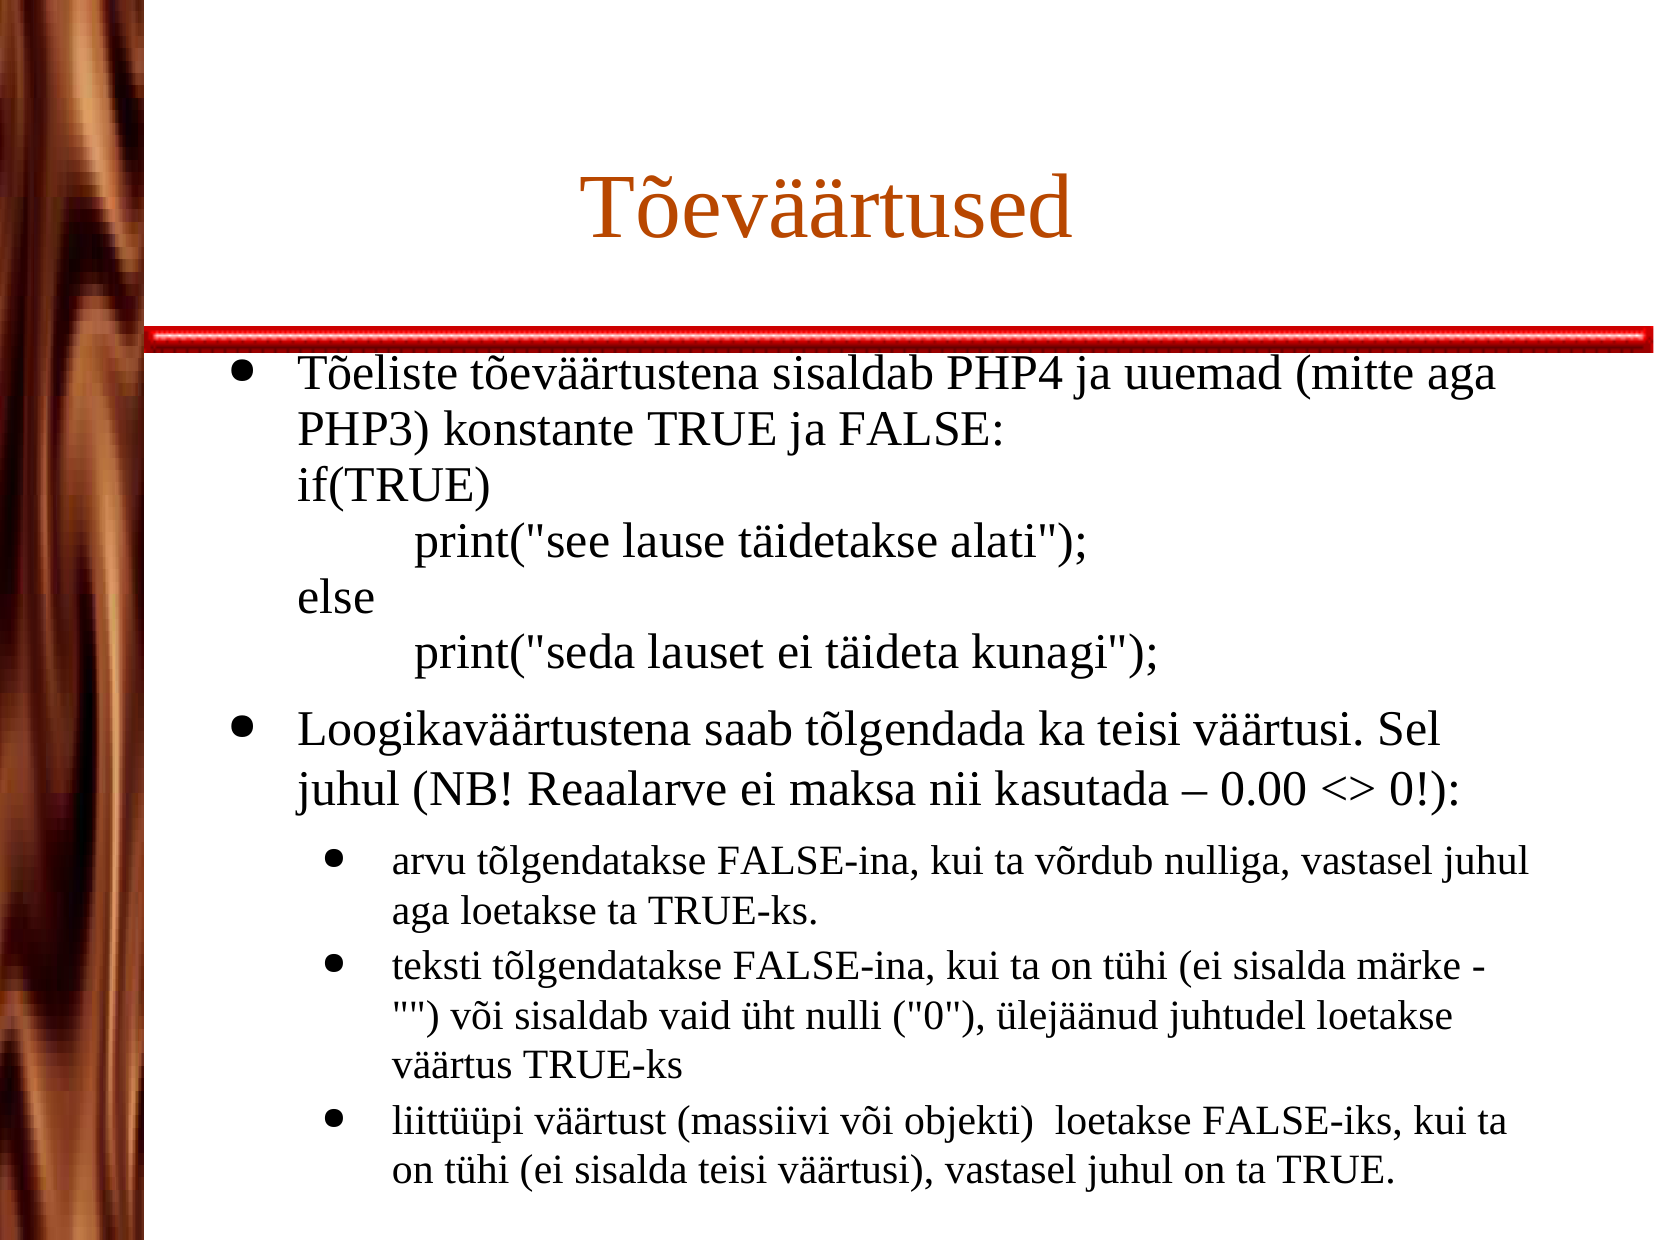

# Tõeväärtused
Tõeliste tõeväärtustena sisaldab PHP4 ja uuemad (mitte aga PHP3) konstante TRUE ja FALSE:
if(TRUE)
		print("see lause täidetakse alati");
else
		print("seda lauset ei täideta kunagi");
Loogikaväärtustena saab tõlgendada ka teisi väärtusi. Sel juhul (NB! Reaalarve ei maksa nii kasutada – 0.00 <> 0!):
arvu tõlgendatakse FALSE-ina, kui ta võrdub nulliga, vastasel juhul aga loetakse ta TRUE-ks.
teksti tõlgendatakse FALSE-ina, kui ta on tühi (ei sisalda märke - "") või sisaldab vaid üht nulli ("0"), ülejäänud juhtudel loetakse väärtus TRUE-ks
liittüüpi väärtust (massiivi või objekti) loetakse FALSE-iks, kui ta on tühi (ei sisalda teisi väärtusi), vastasel juhul on ta TRUE.